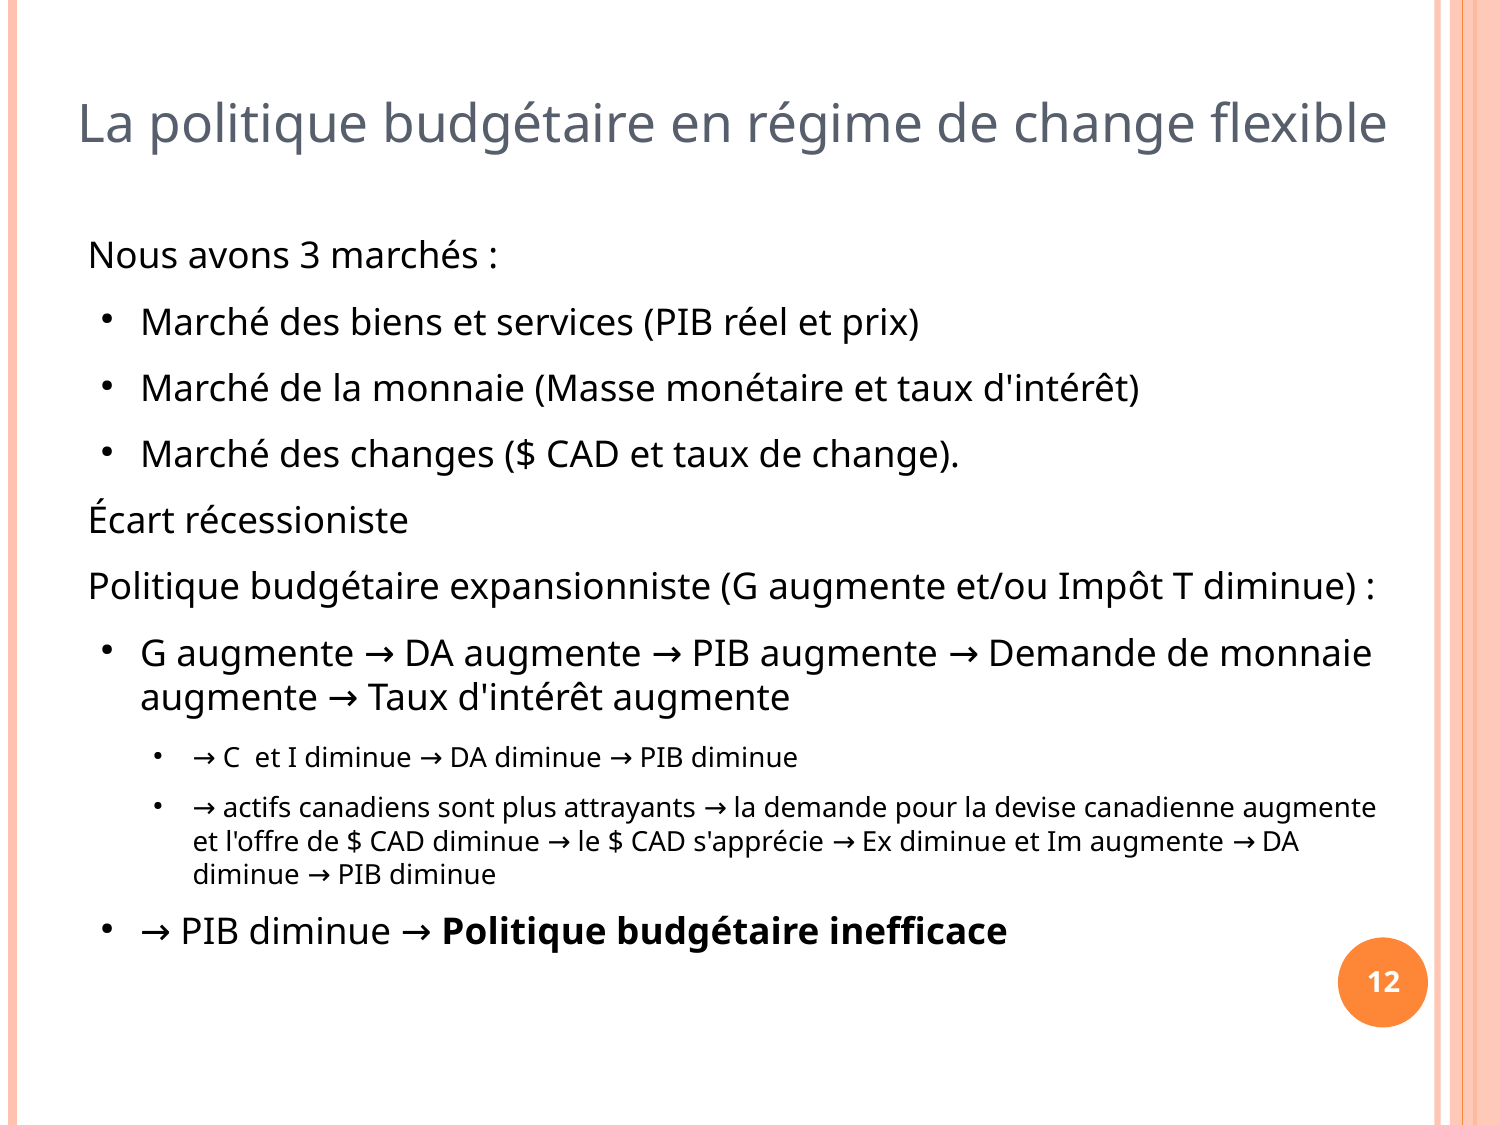

# La politique budgétaire en régime de change flexible
Nous avons 3 marchés :
Marché des biens et services (PIB réel et prix)
Marché de la monnaie (Masse monétaire et taux d'intérêt)
Marché des changes ($ CAD et taux de change).
Écart récessioniste
Politique budgétaire expansionniste (G augmente et/ou Impôt T diminue) :
G augmente → DA augmente → PIB augmente → Demande de monnaie augmente → Taux d'intérêt augmente
→ C et I diminue → DA diminue → PIB diminue
→ actifs canadiens sont plus attrayants → la demande pour la devise canadienne augmente et l'offre de $ CAD diminue → le $ CAD s'apprécie → Ex diminue et Im augmente → DA diminue → PIB diminue
→ PIB diminue → Politique budgétaire inefficace